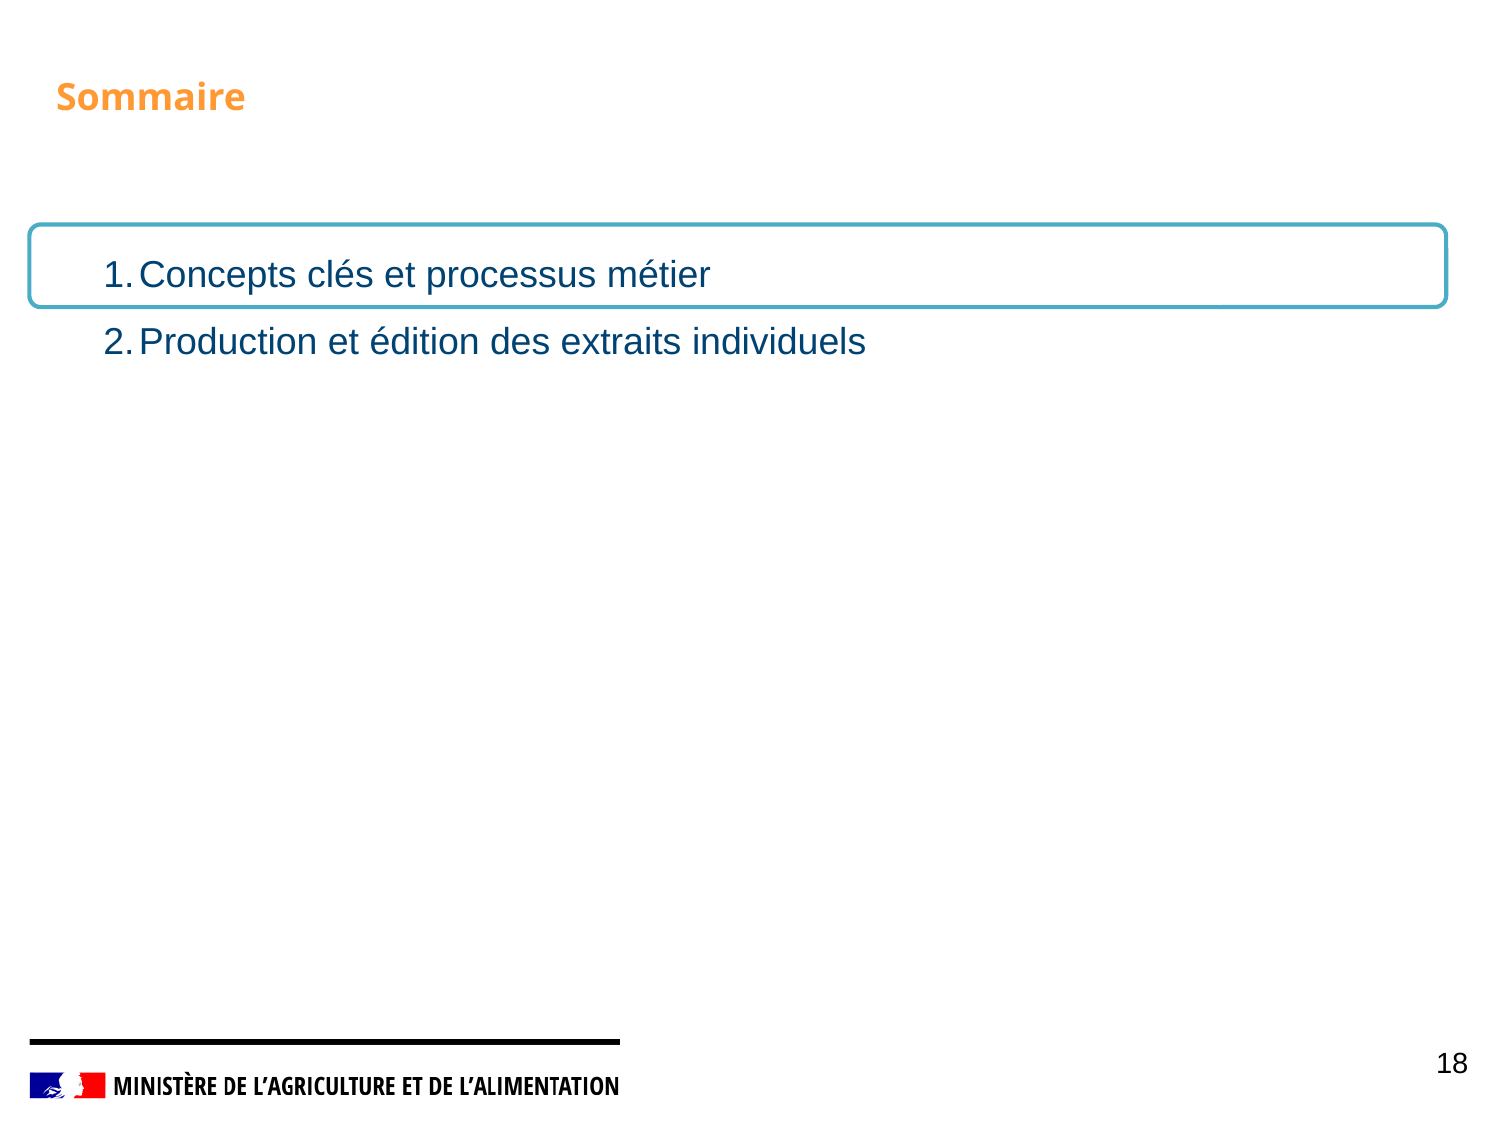

Sommaire
Concepts clés et processus métier
Production et édition des extraits individuels